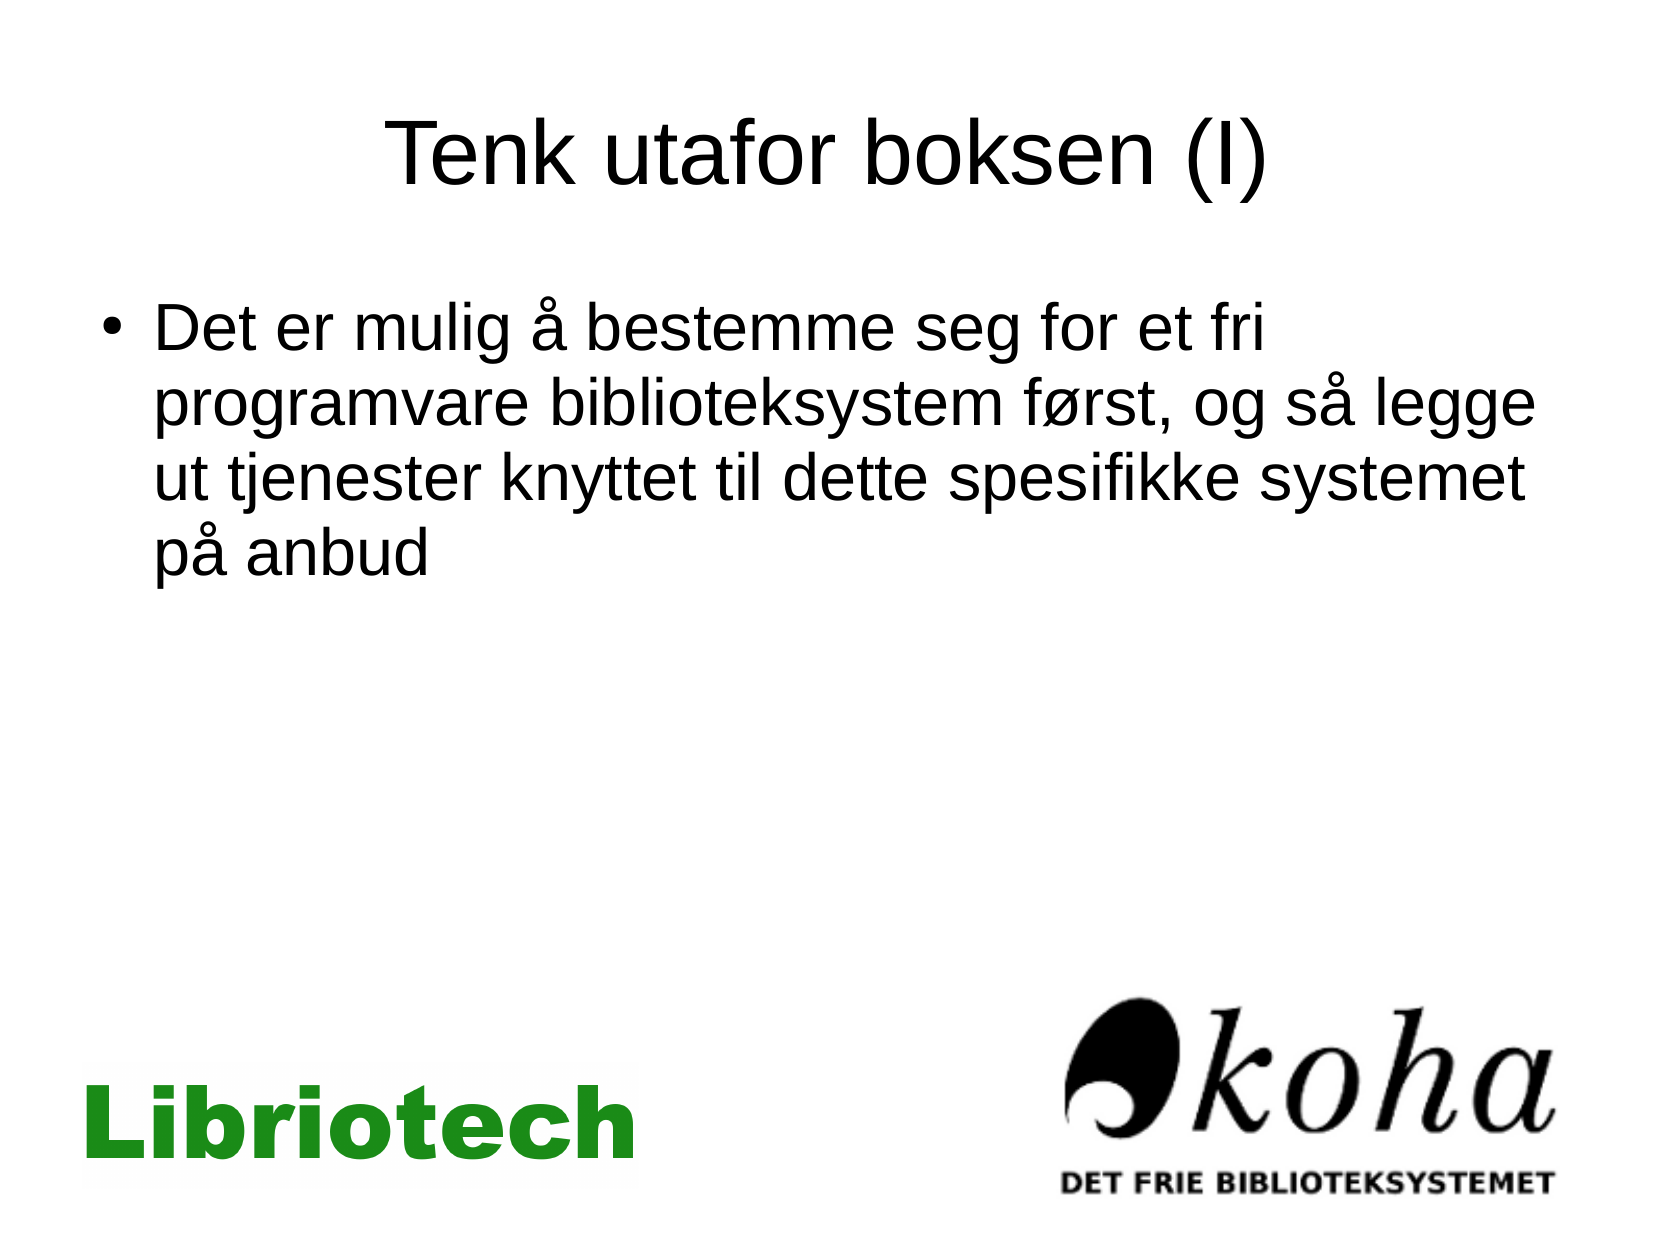

# Tenk utafor boksen (I)
Det er mulig å bestemme seg for et fri programvare biblioteksystem først, og så legge ut tjenester knyttet til dette spesifikke systemet på anbud